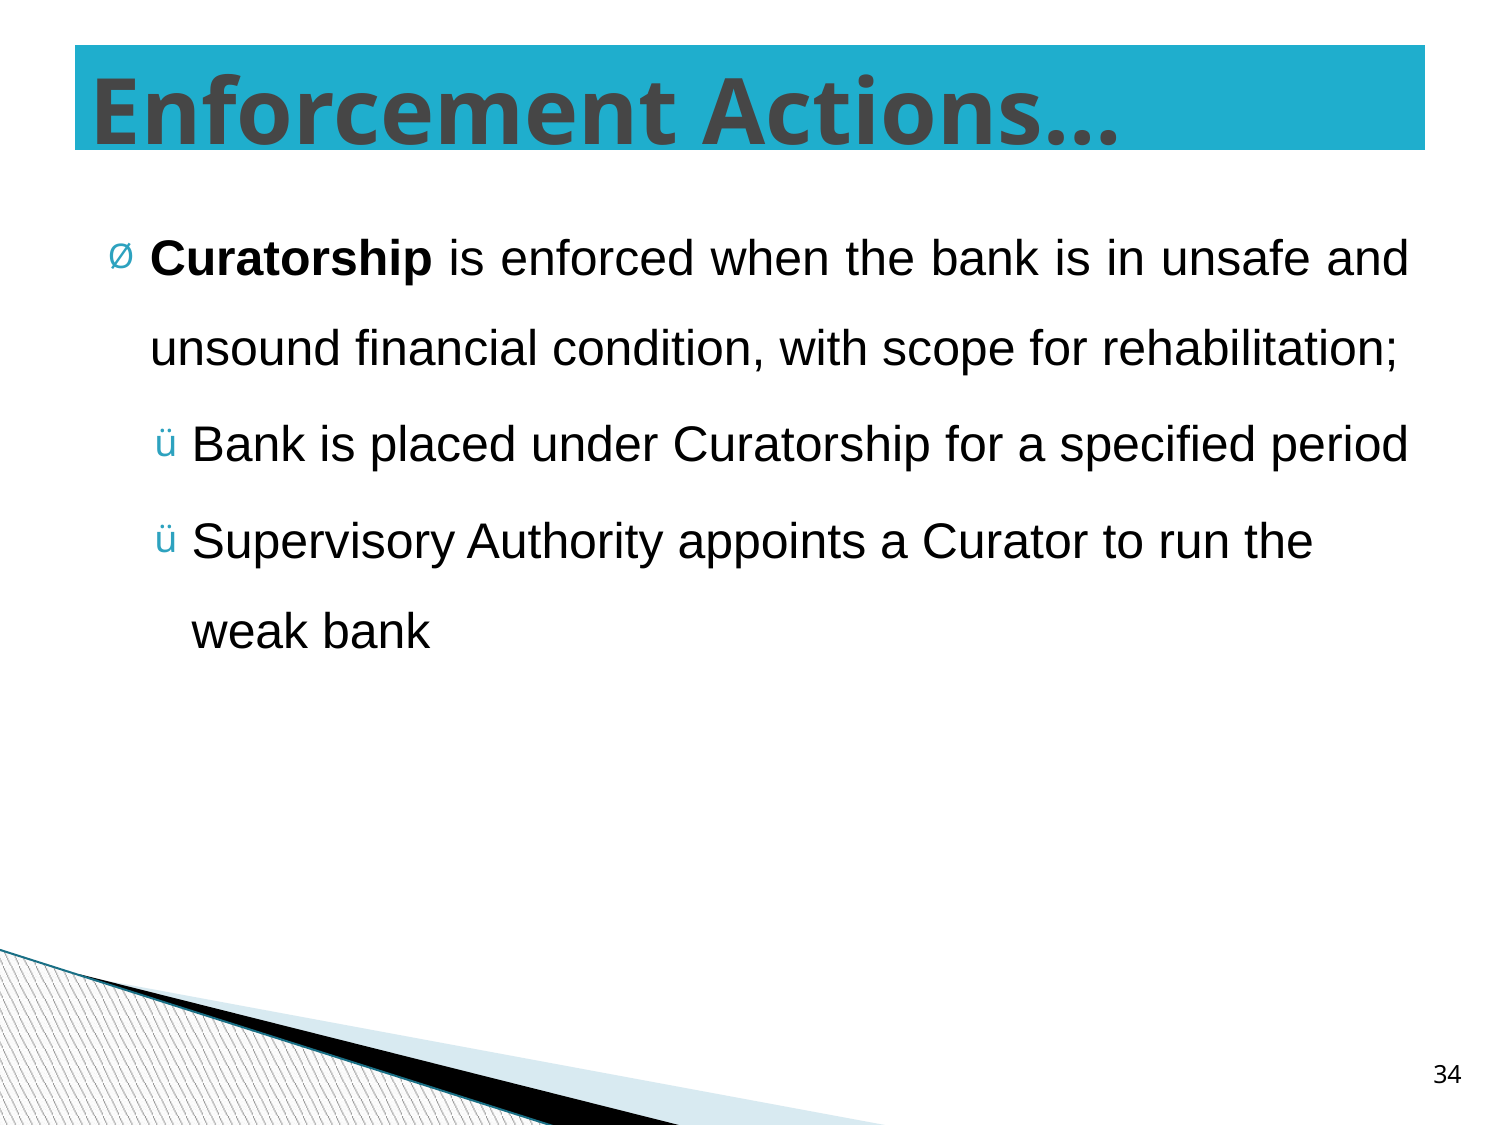

# Enforcement Actions…
Curatorship is enforced when the bank is in unsafe and unsound financial condition, with scope for rehabilitation;
Bank is placed under Curatorship for a specified period
Supervisory Authority appoints a Curator to run the weak bank